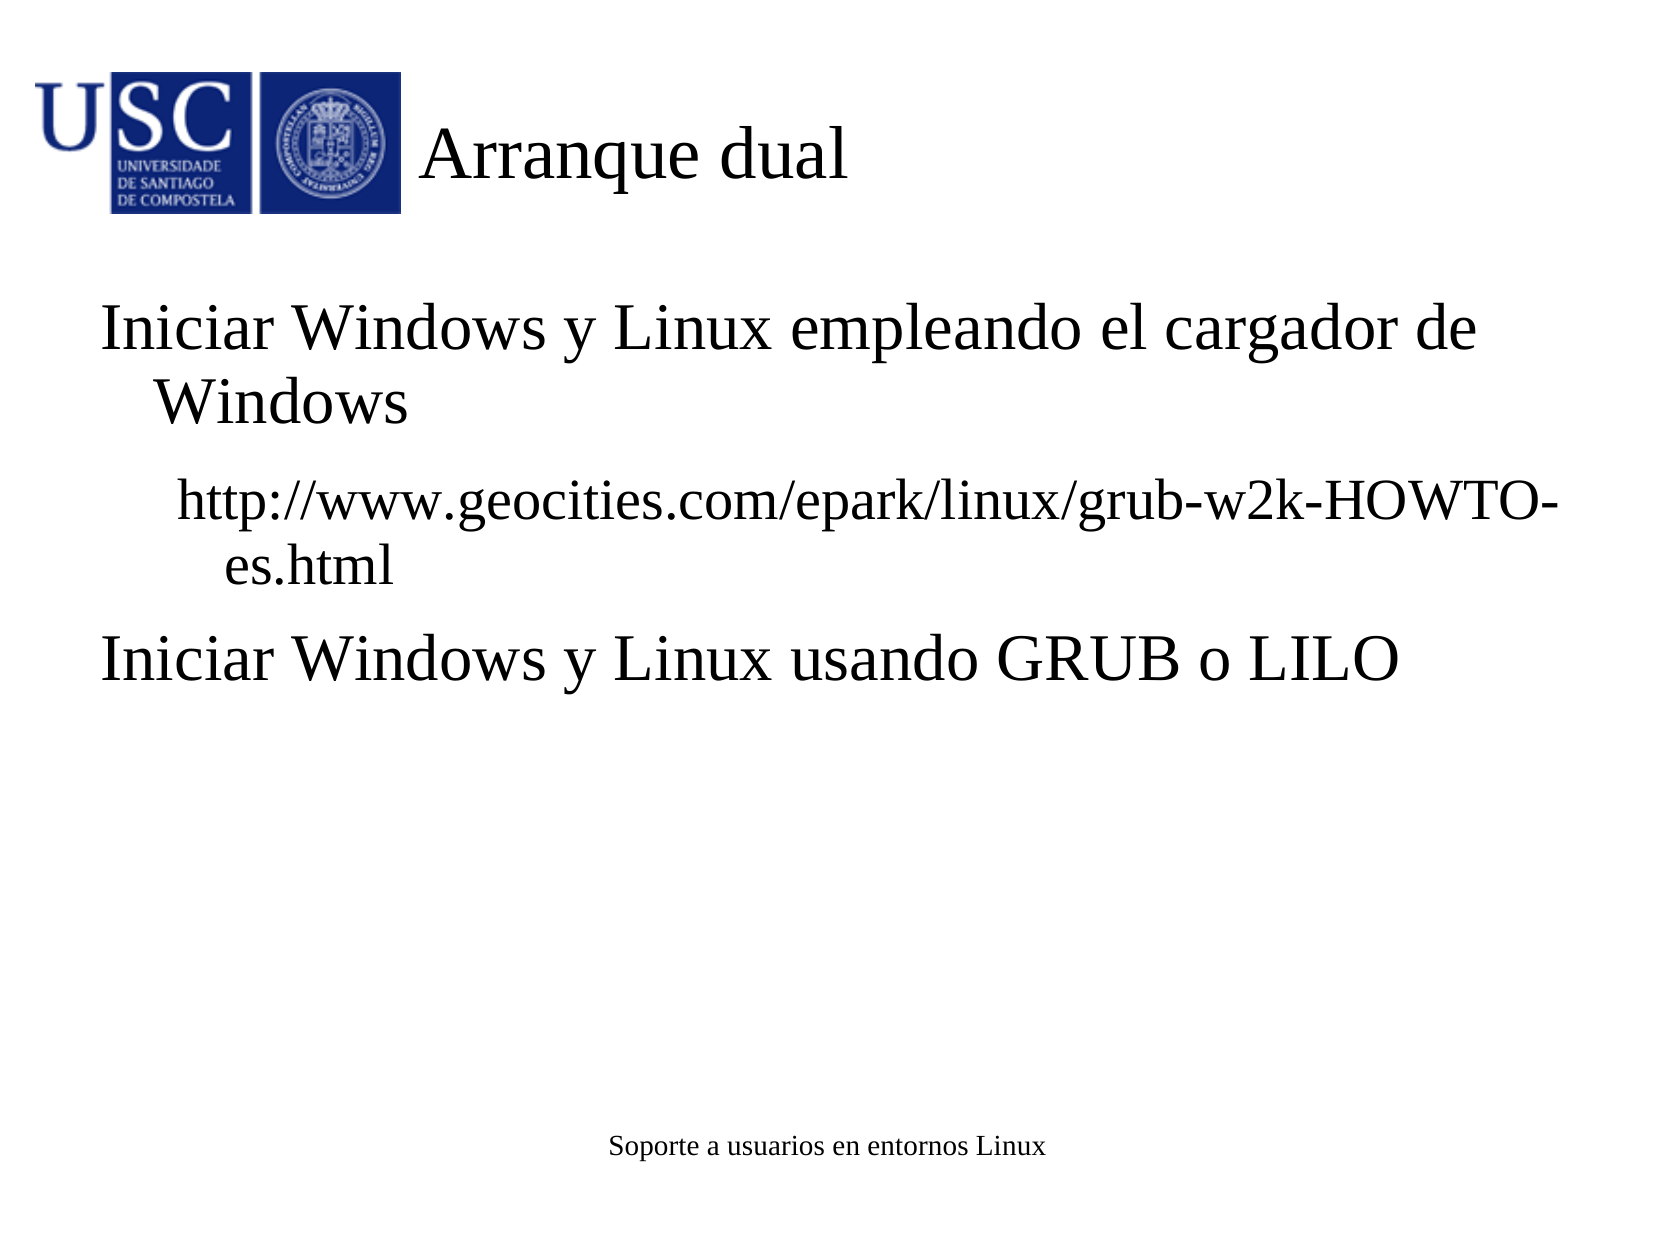

# Arranque dual
Iniciar Windows y Linux empleando el cargador de Windows
http://www.geocities.com/epark/linux/grub-w2k-HOWTO-es.html
Iniciar Windows y Linux usando GRUB o LILO